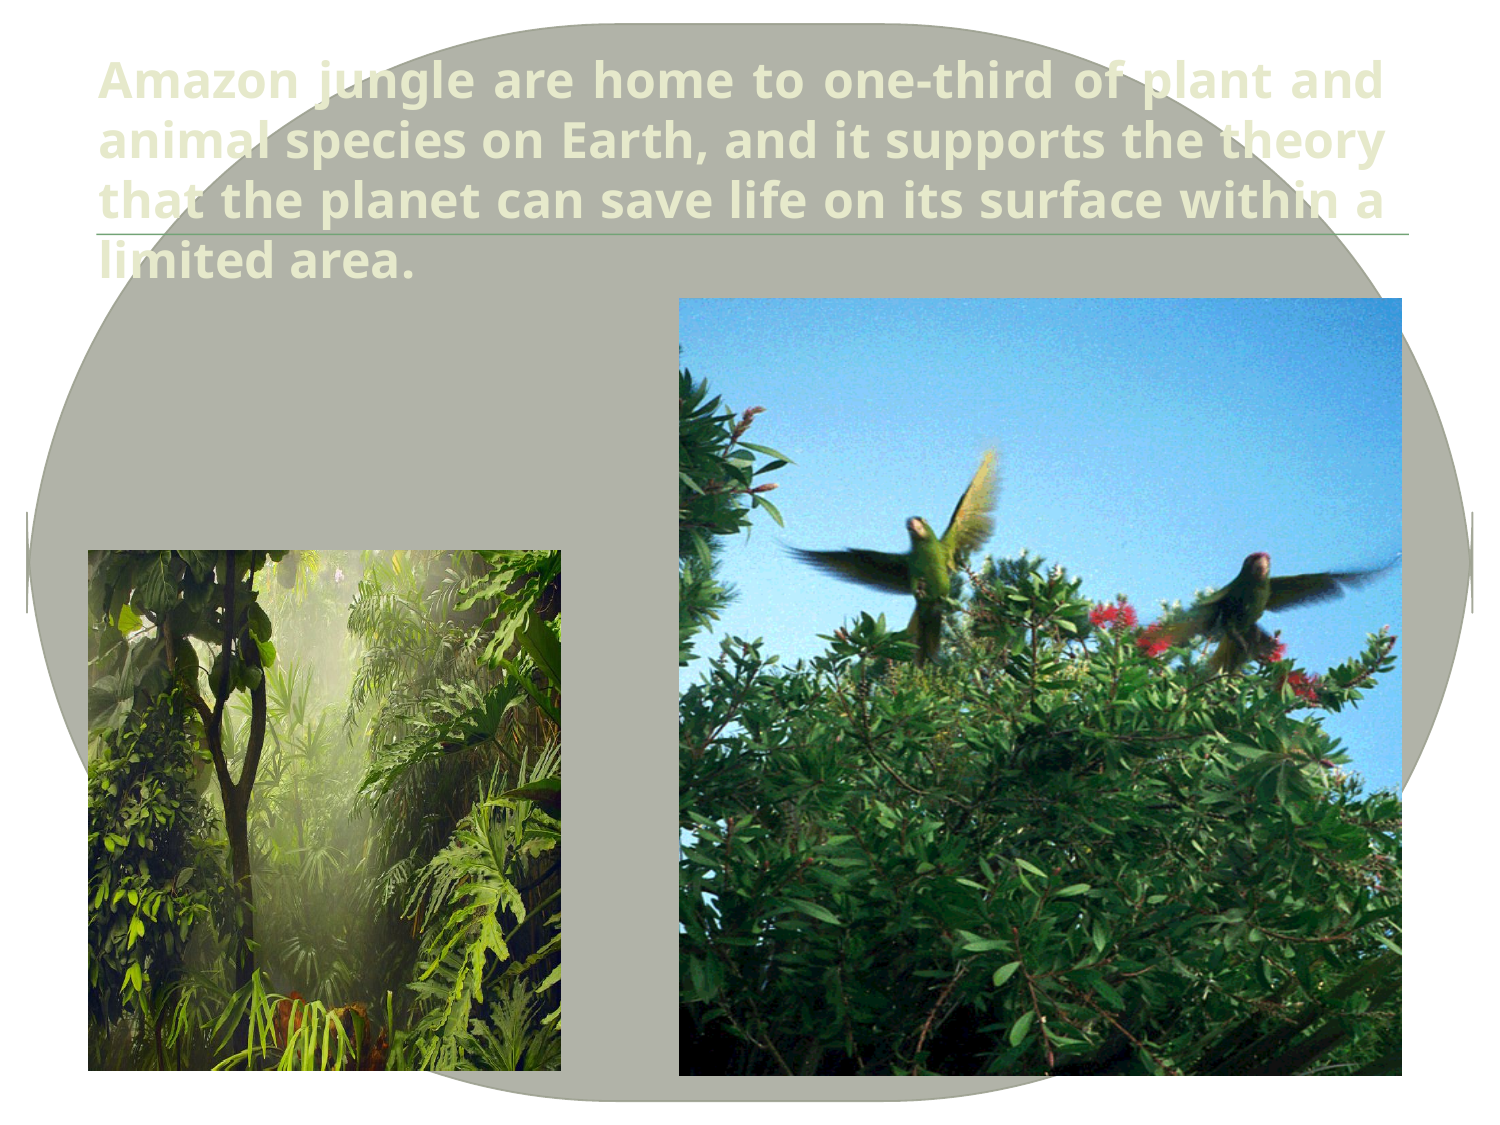

# Amazon jungle are home to one-third of plant and animal species on Earth, and it supports the theory that the planet can save life on its surface within a limited area.